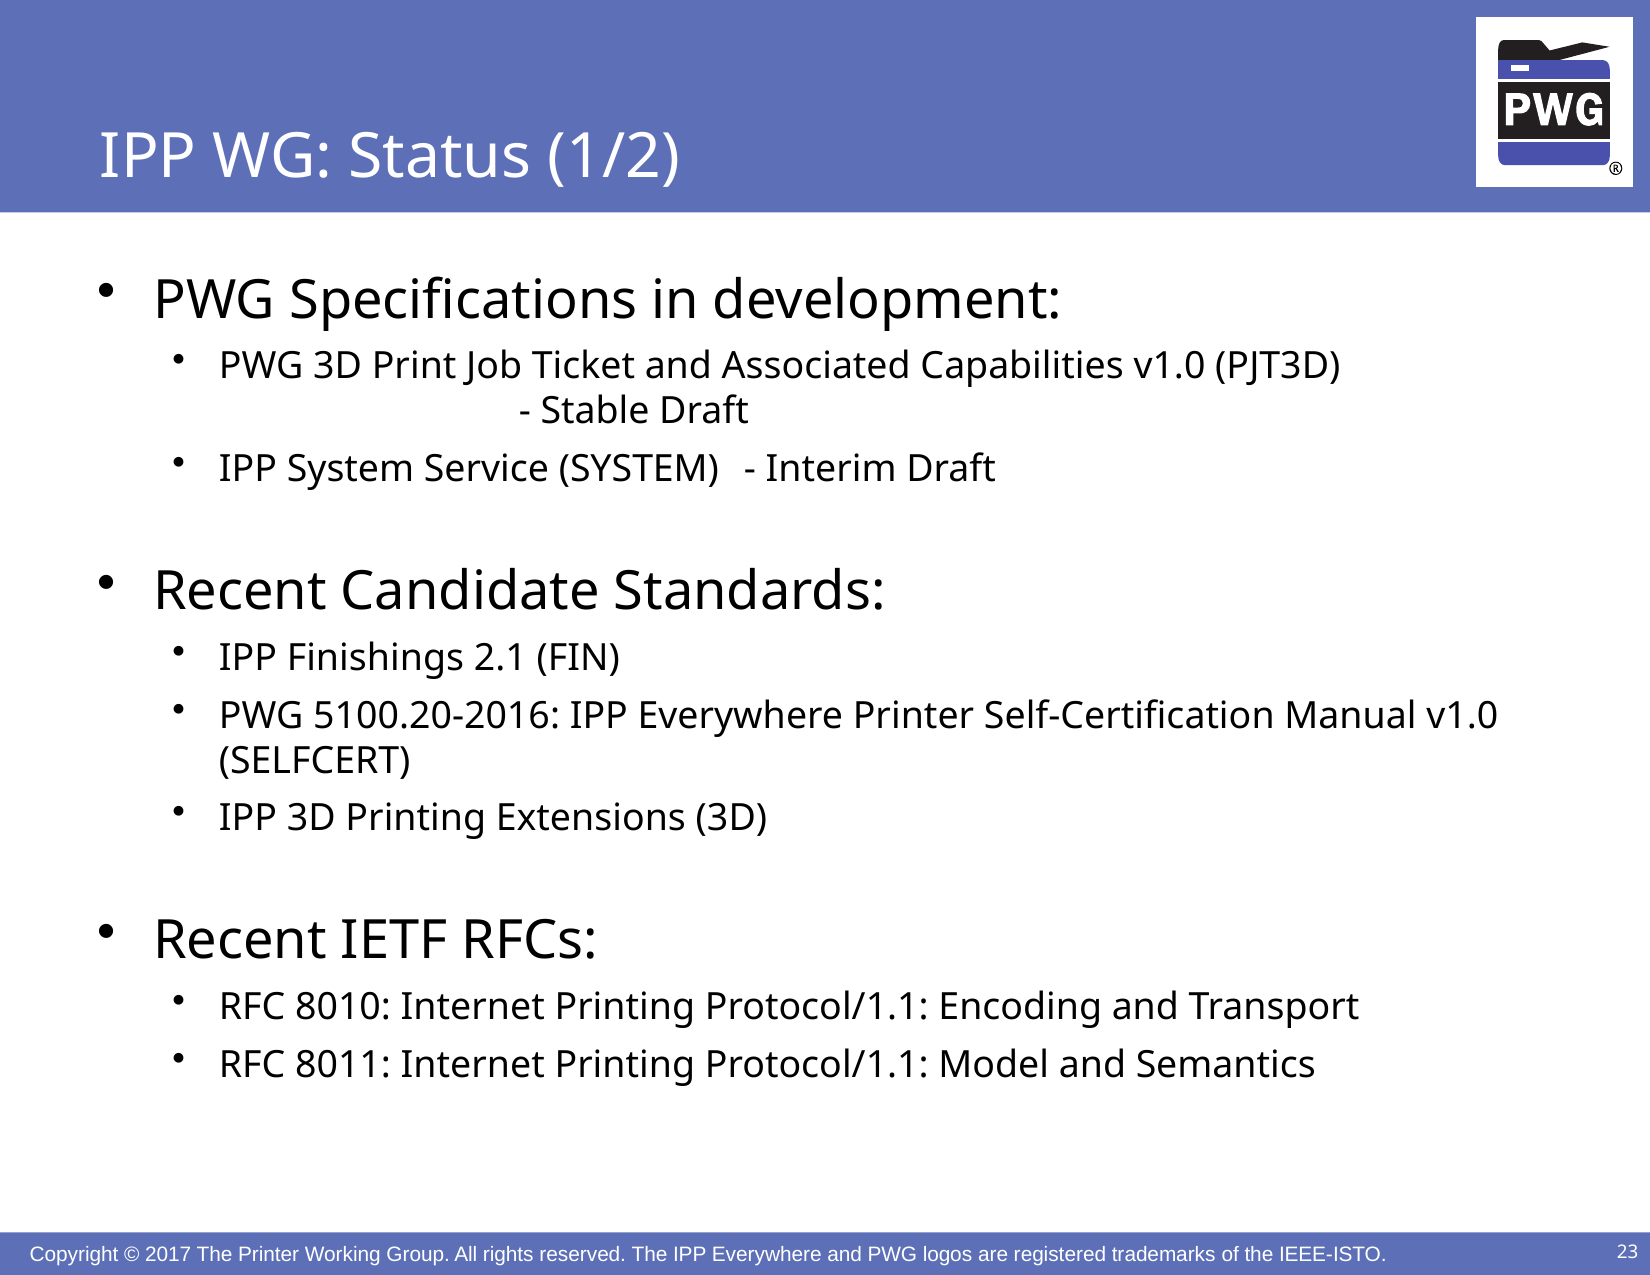

# IPP WG: Status (1/2)
PWG Specifications in development:
PWG 3D Print Job Ticket and Associated Capabilities v1.0 (PJT3D)
				- Stable Draft
IPP System Service (SYSTEM)	- Interim Draft
Recent Candidate Standards:
IPP Finishings 2.1 (FIN)
PWG 5100.20-2016: IPP Everywhere Printer Self-Certification Manual v1.0 (SELFCERT)
IPP 3D Printing Extensions (3D)
Recent IETF RFCs:
RFC 8010: Internet Printing Protocol/1.1: Encoding and Transport
RFC 8011: Internet Printing Protocol/1.1: Model and Semantics